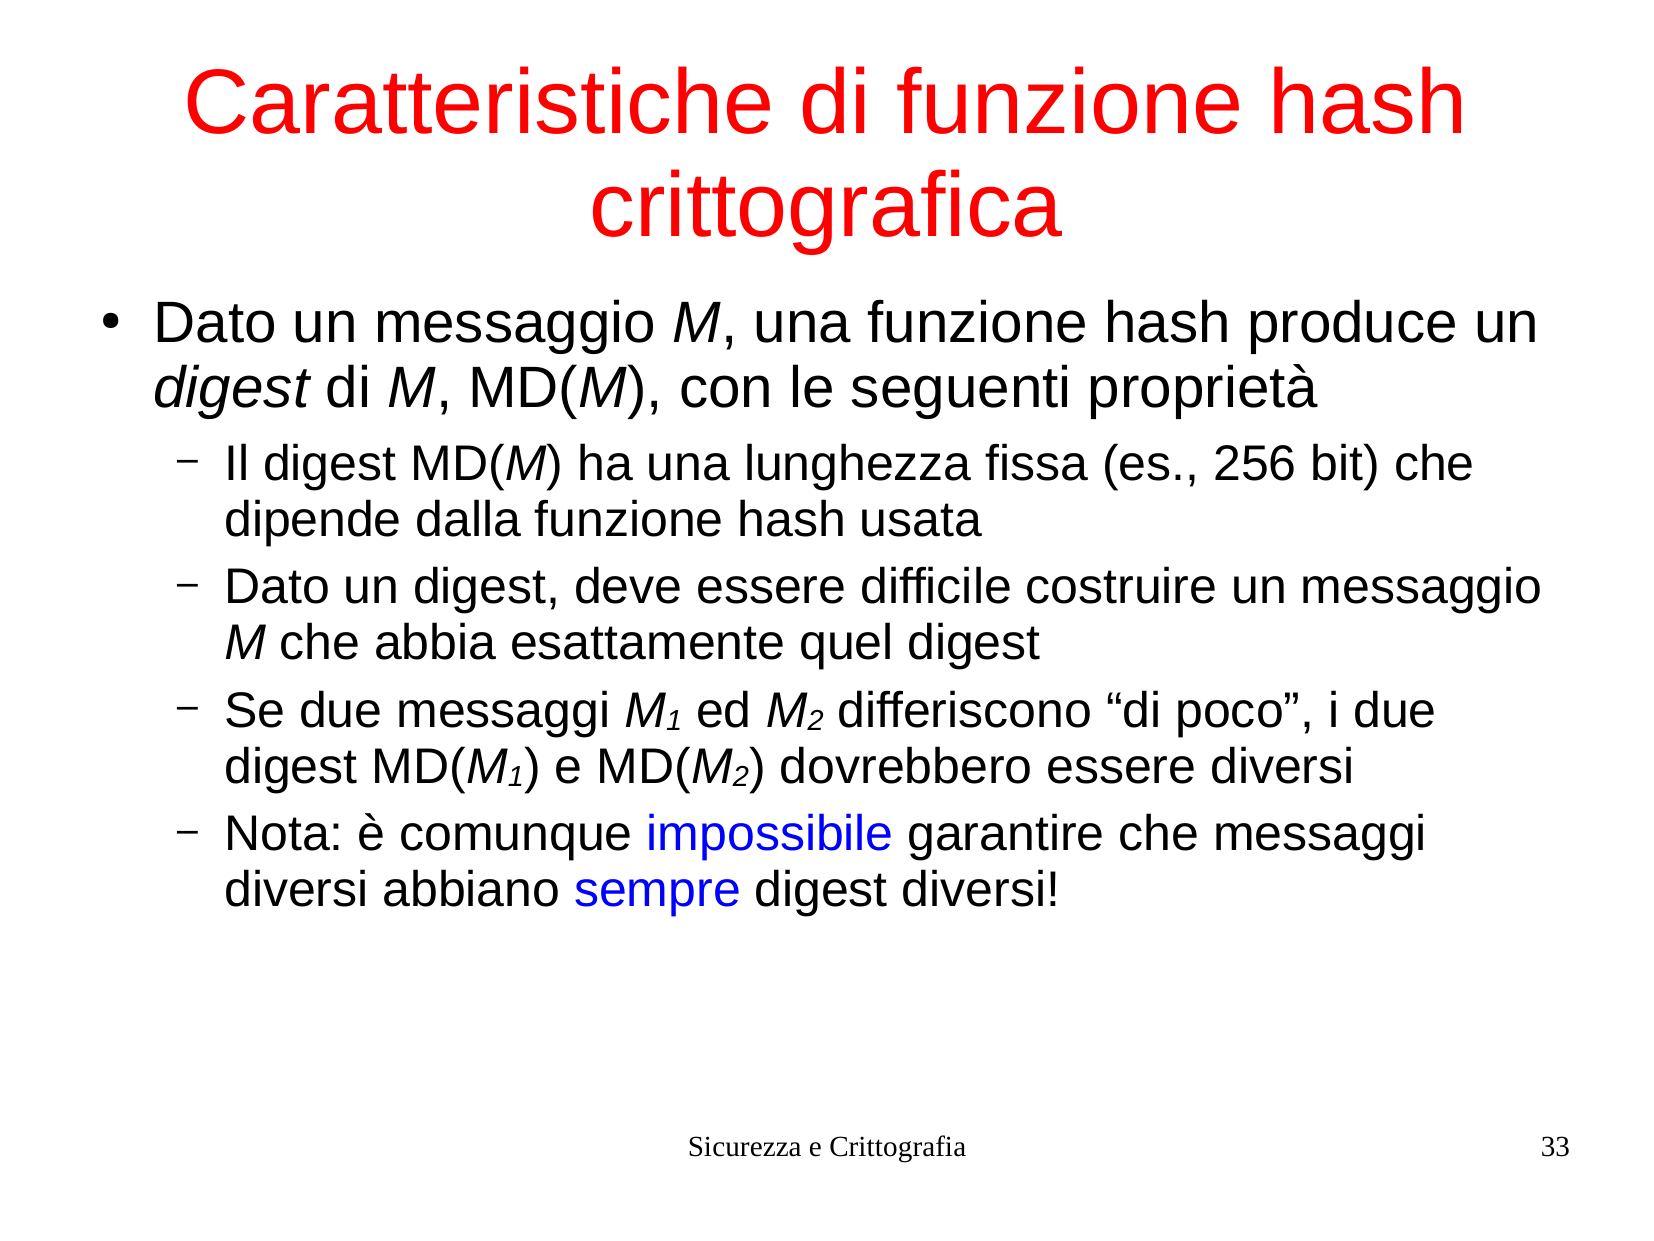

# Caratteristiche di funzione hash crittografica
Dato un messaggio M, una funzione hash produce un digest di M, MD(M), con le seguenti proprietà
Il digest MD(M) ha una lunghezza fissa (es., 256 bit) che dipende dalla funzione hash usata
Dato un digest, deve essere difficile costruire un messaggio M che abbia esattamente quel digest
Se due messaggi M1 ed M2 differiscono “di poco”, i due digest MD(M1) e MD(M2) dovrebbero essere diversi
Nota: è comunque impossibile garantire che messaggi diversi abbiano sempre digest diversi!
Sicurezza e Crittografia
33